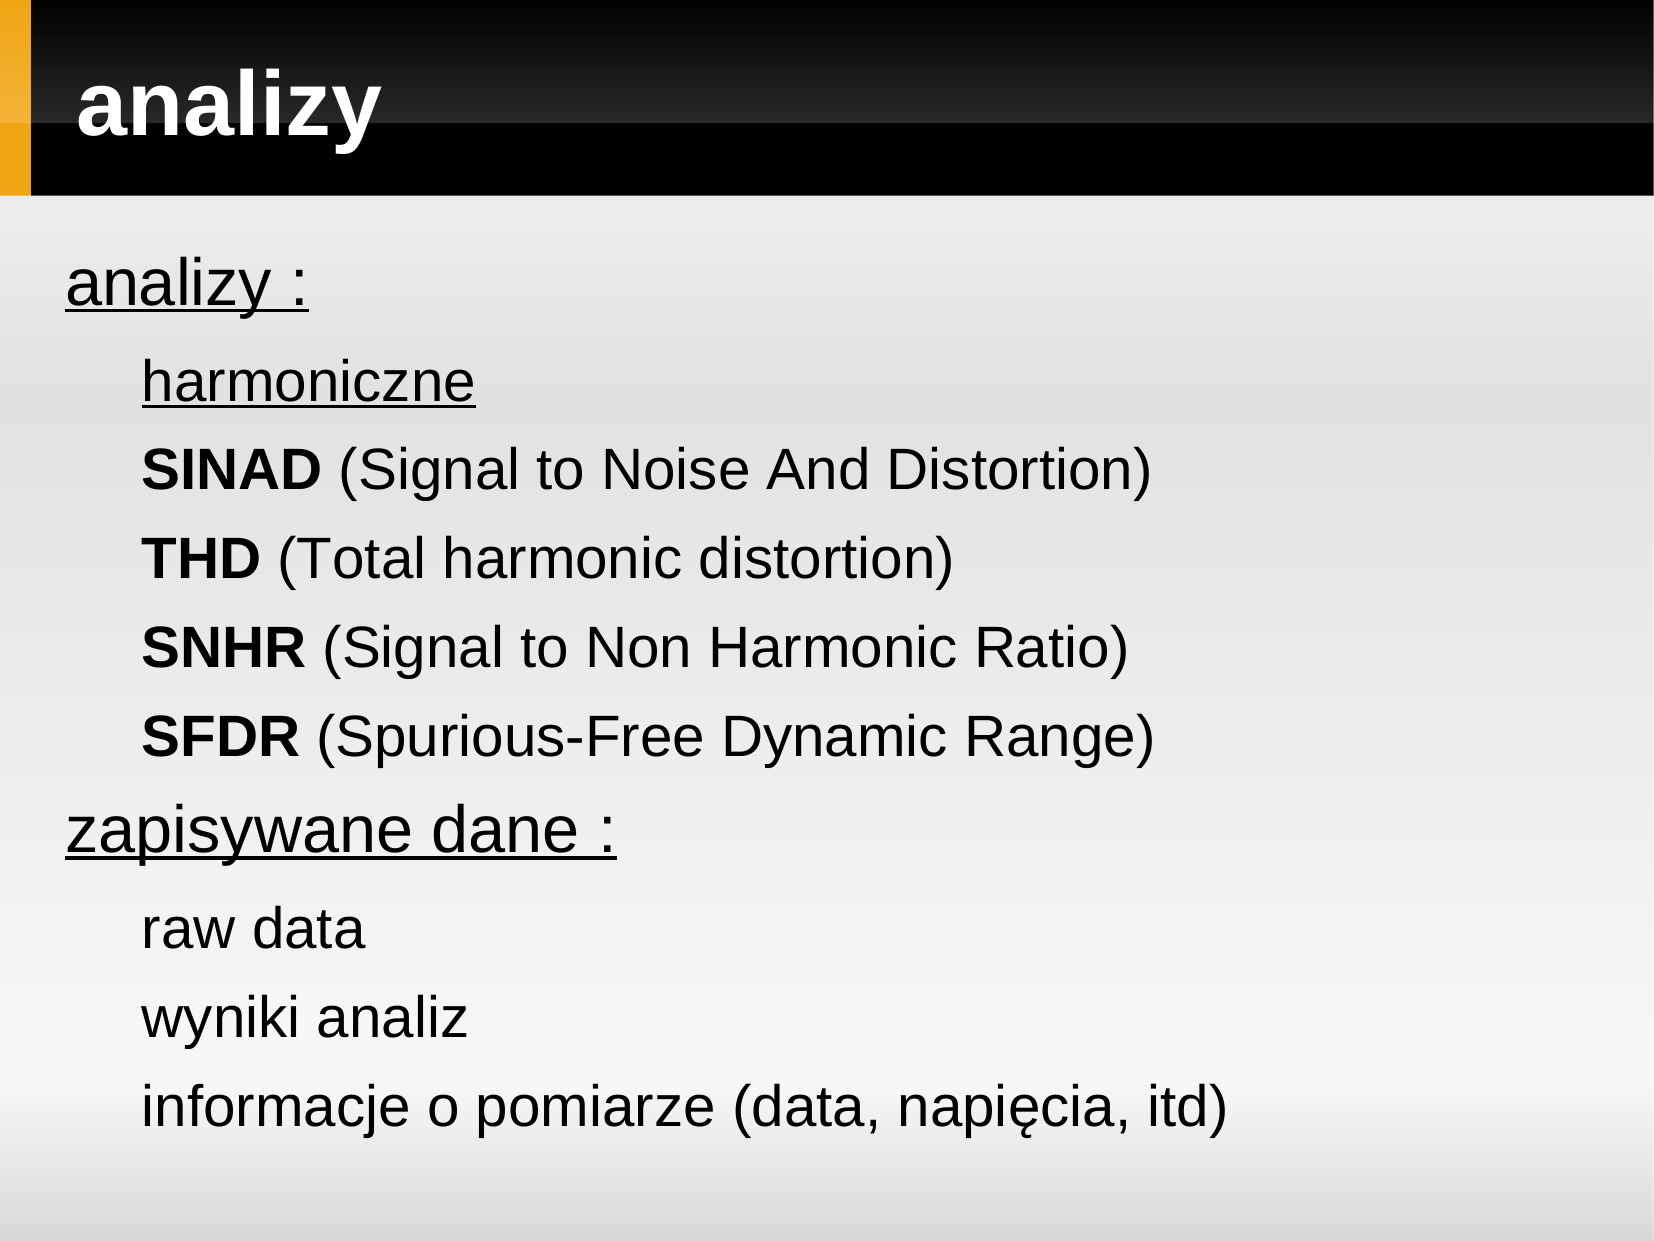

# analizy
analizy :
harmoniczne
SINAD (Signal to Noise And Distortion)
THD (Total harmonic distortion)
SNHR (Signal to Non Harmonic Ratio)
SFDR (Spurious-Free Dynamic Range)
zapisywane dane :
raw data
wyniki analiz
informacje o pomiarze (data, napięcia, itd)